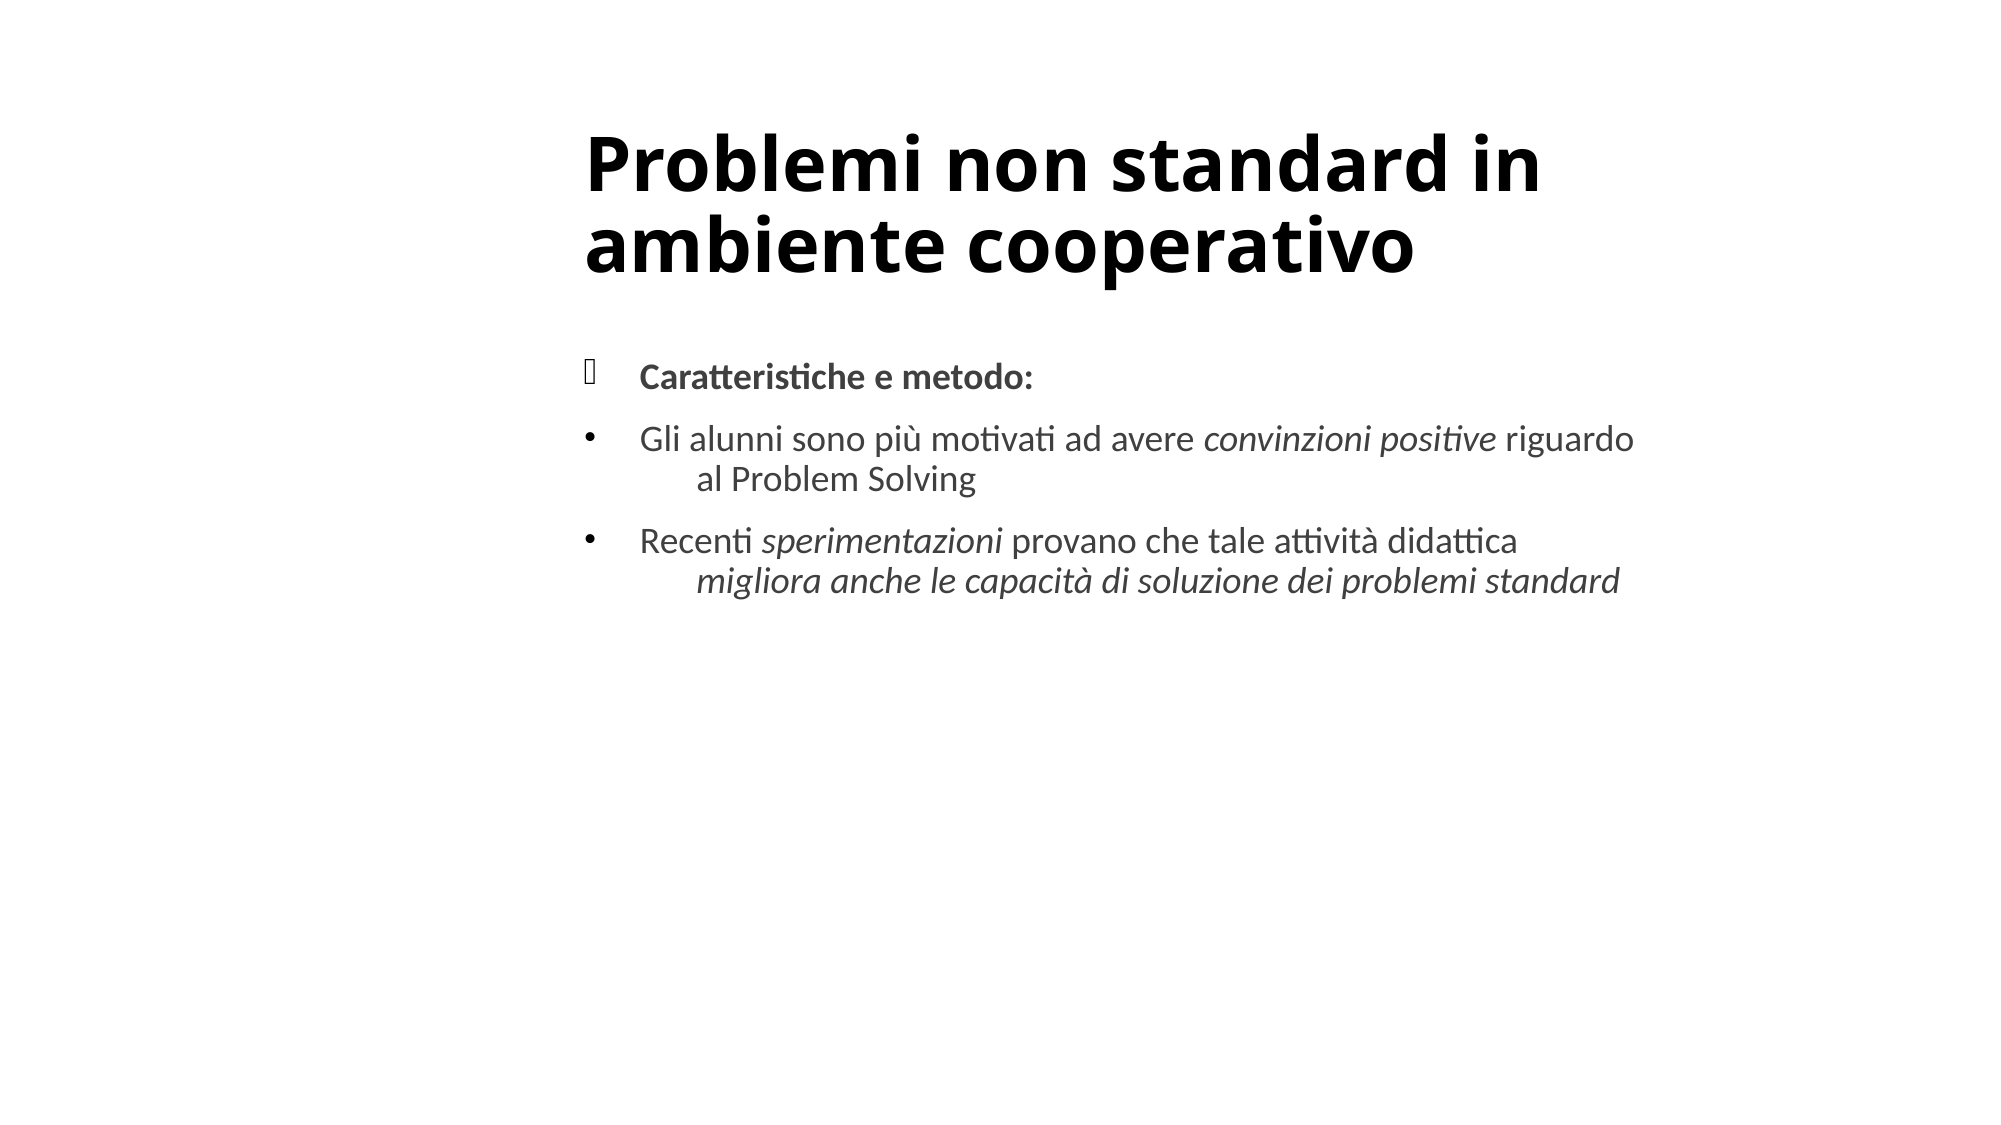

# Problemi non standard in ambiente cooperativo
Caratteristiche e metodo:
Gli alunni sono più motivati ad avere convinzioni positive riguardo al Problem Solving
Recenti sperimentazioni provano che tale attività didattica migliora anche le capacità di soluzione dei problemi standard